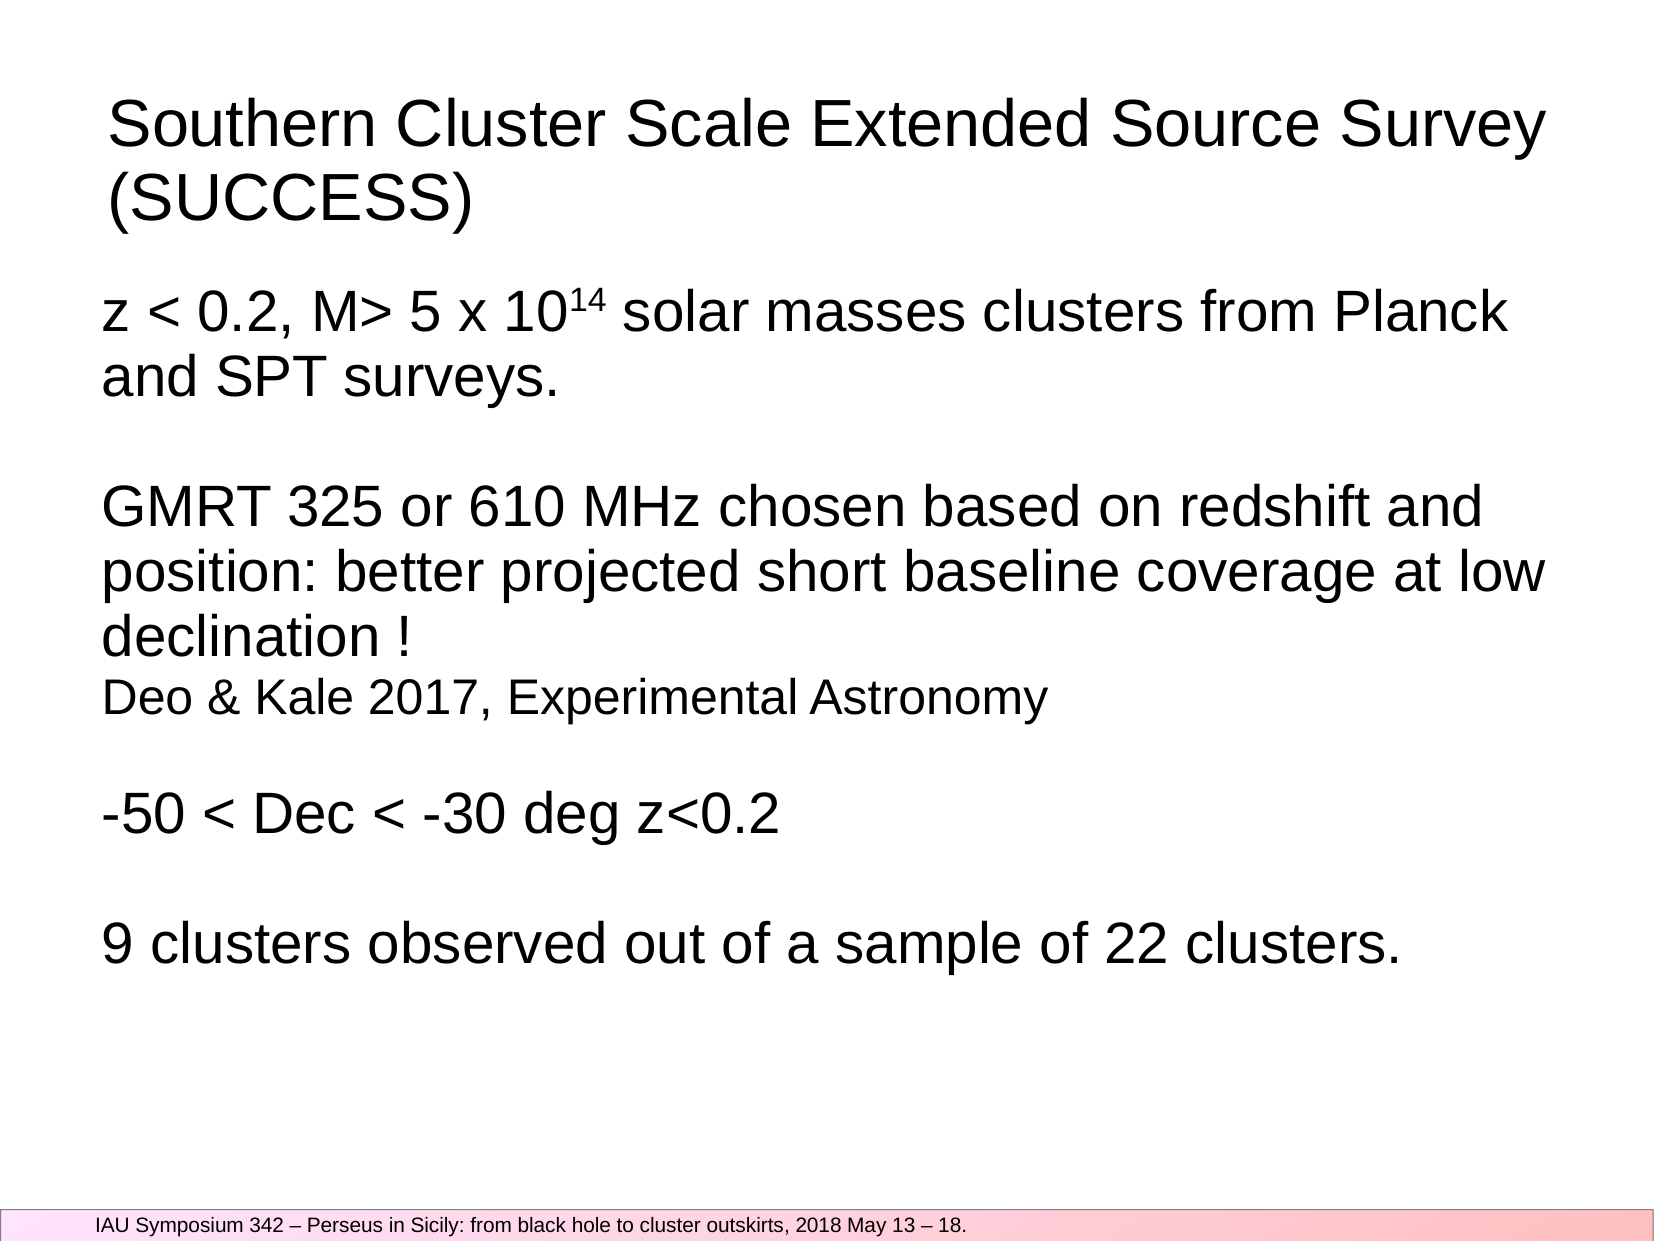

Southern Cluster Scale Extended Source Survey (SUCCESS)
z < 0.2, M> 5 x 1014 solar masses clusters from Planck and SPT surveys.
GMRT 325 or 610 MHz chosen based on redshift and position: better projected short baseline coverage at low declination !
Deo & Kale 2017, Experimental Astronomy
-50 < Dec < -30 deg z<0.2
9 clusters observed out of a sample of 22 clusters.